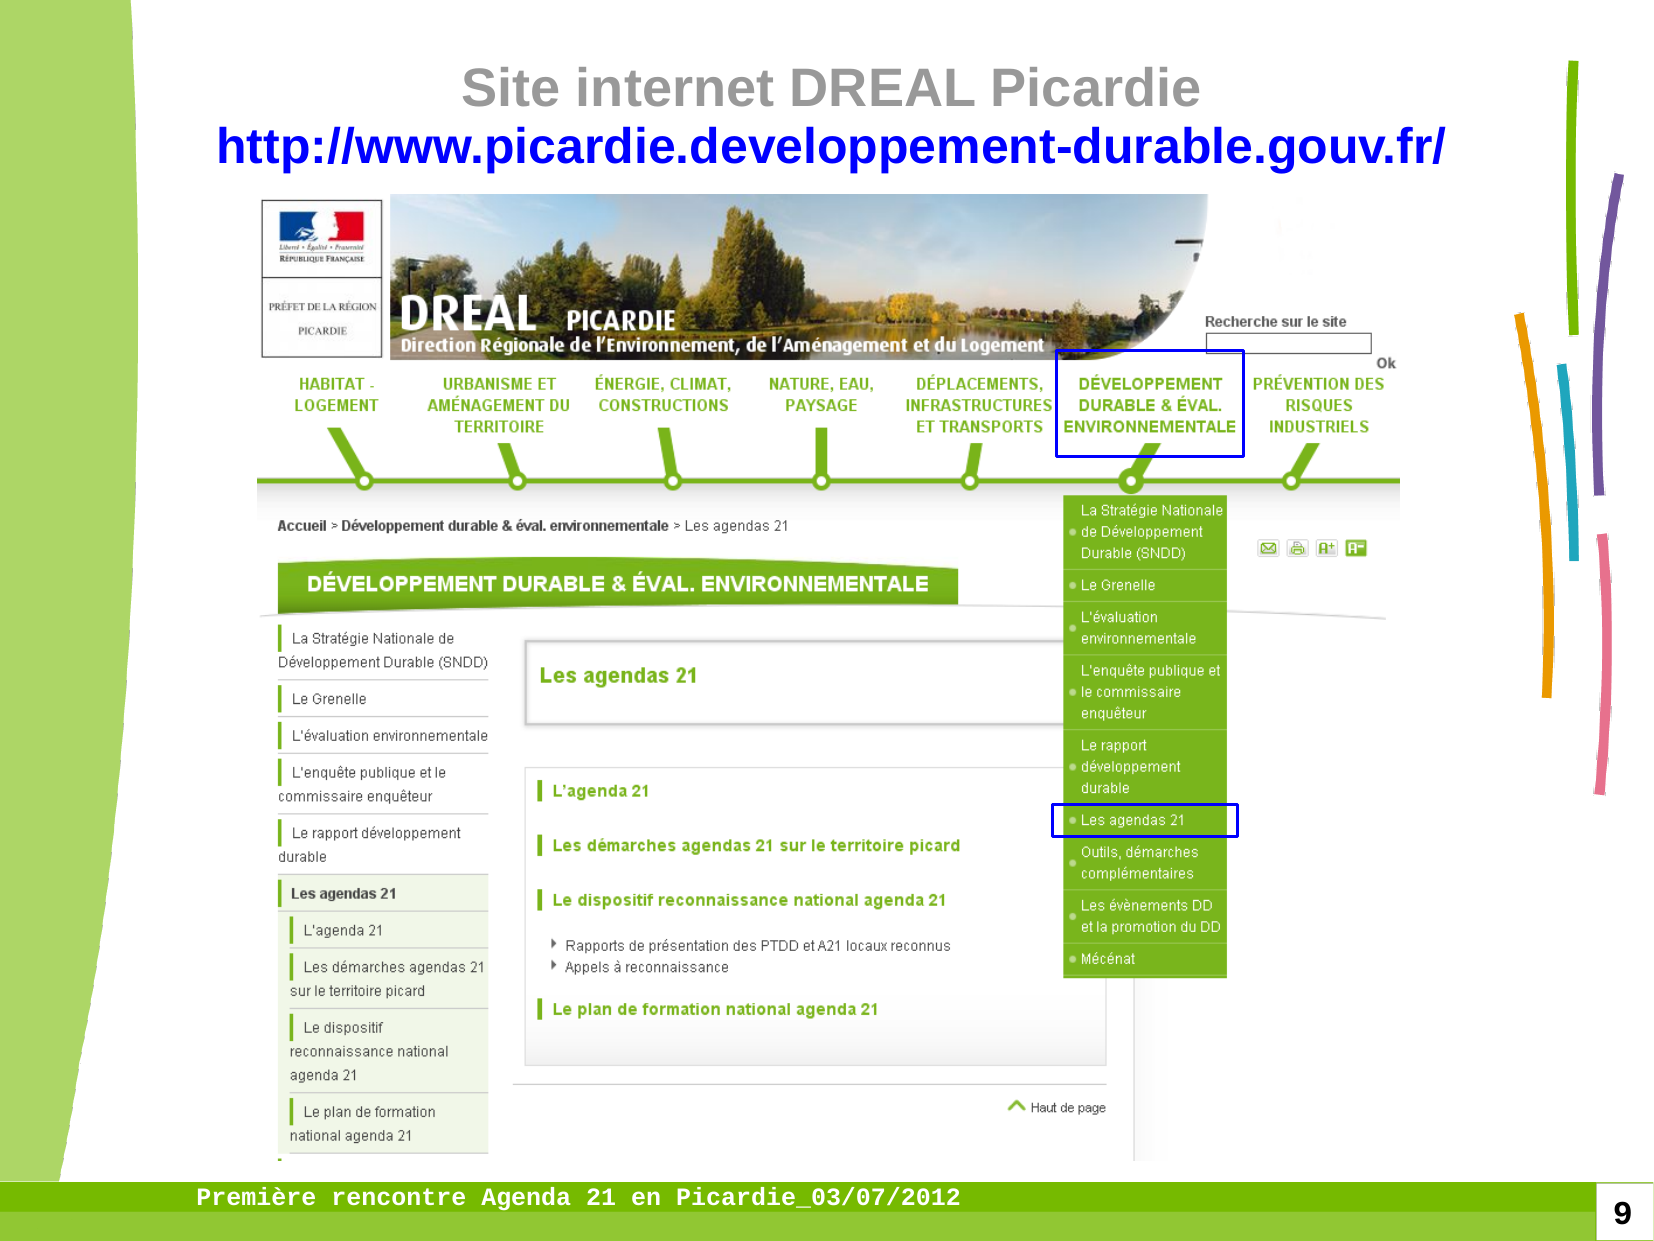

# Site internet DREAL Picardie http://www.picardie.developpement-durable.gouv.fr/
9